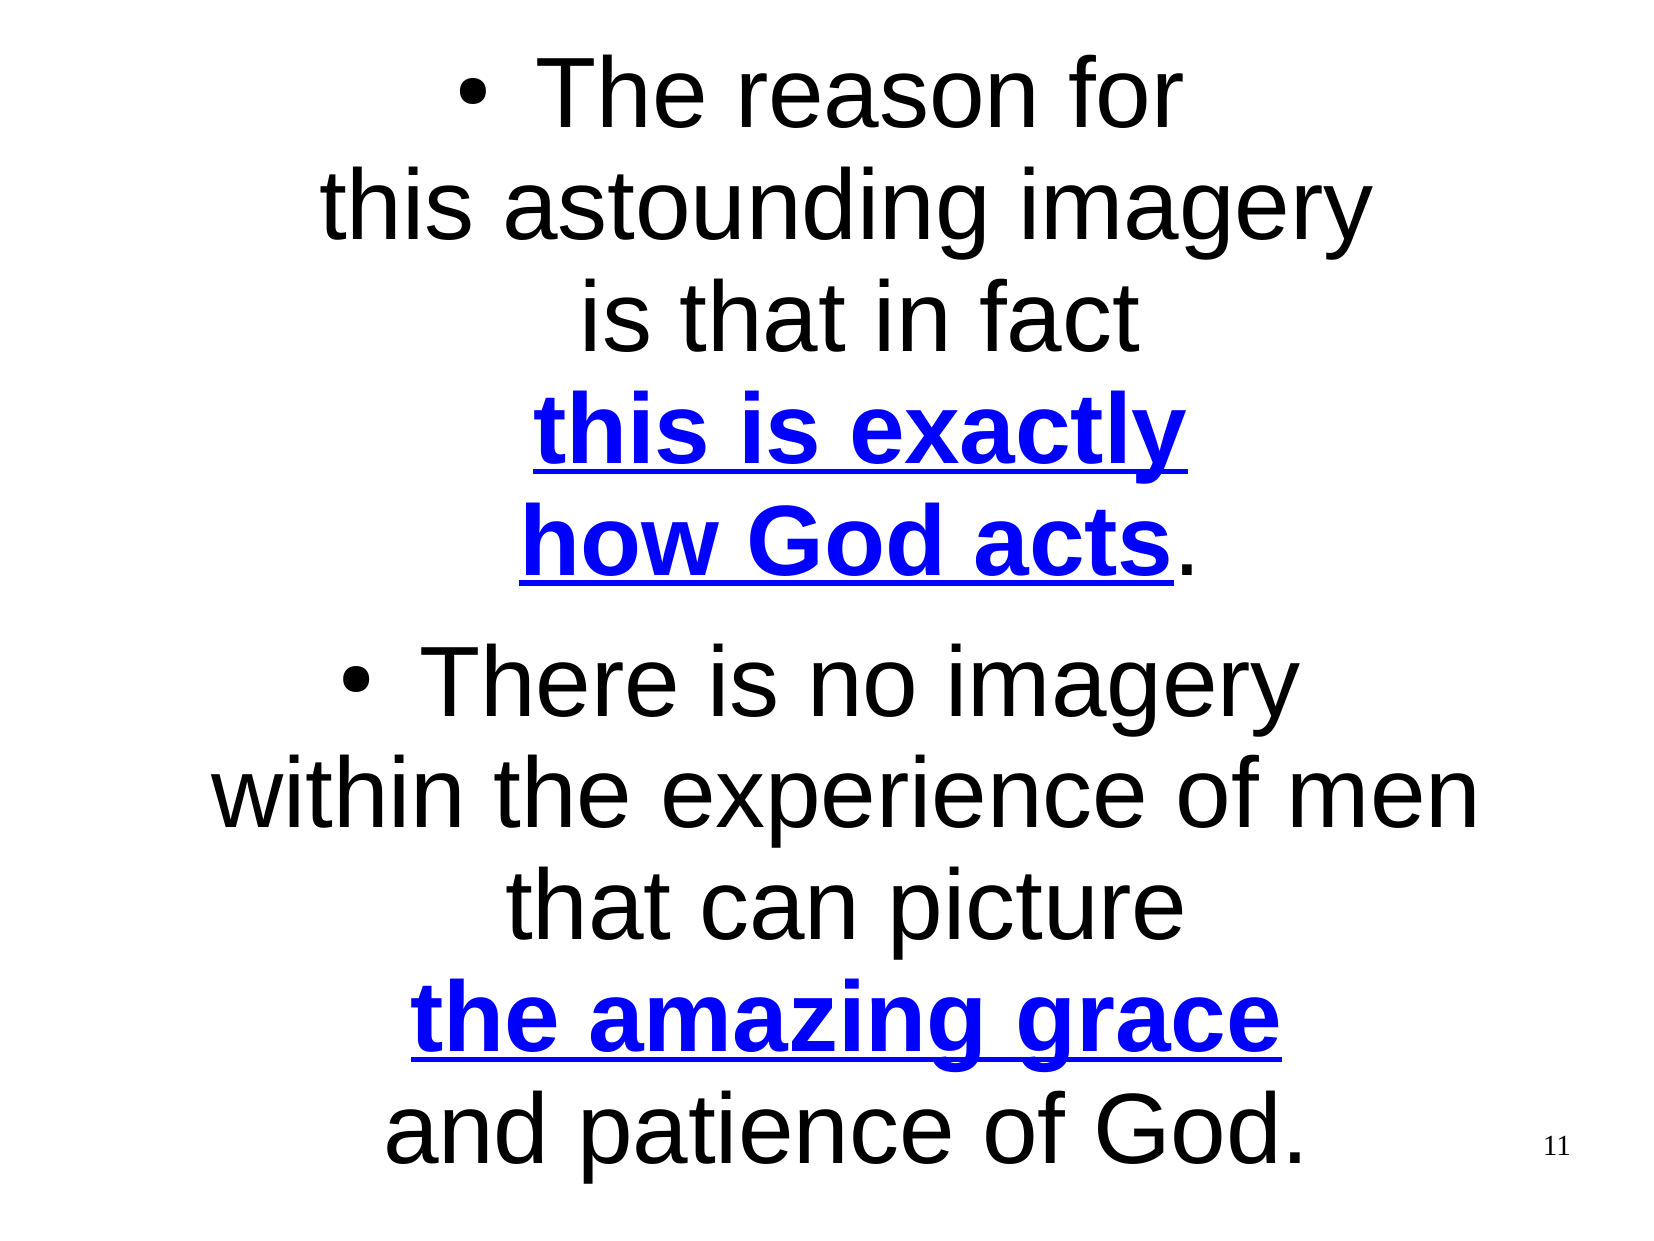

# The reason for this astounding imagery is that in fact this is exactly how God acts.
 There is no imagery
within the experience of men
that can picture
the amazing grace
and patience of God.
11